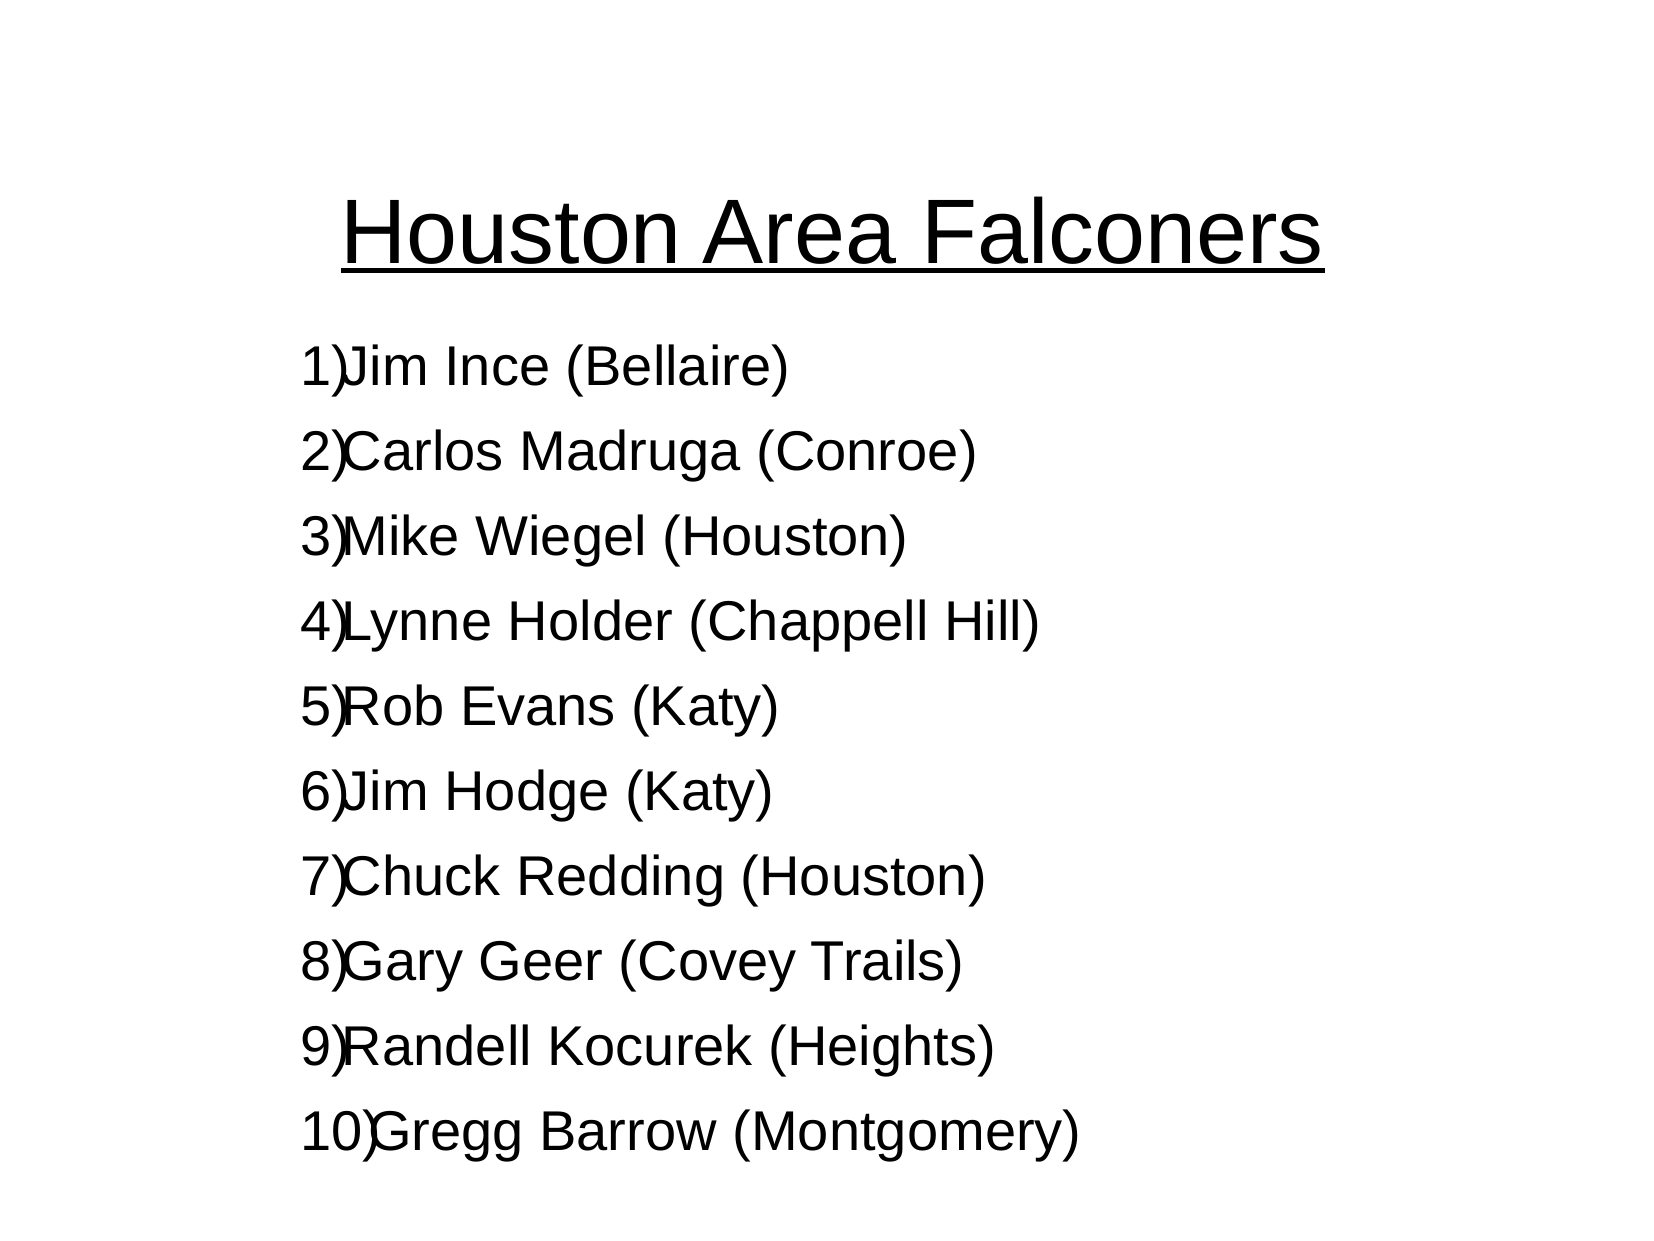

# Houston Area Falconers
Jim Ince (Bellaire)
Carlos Madruga (Conroe)
Mike Wiegel (Houston)
Lynne Holder (Chappell Hill)
Rob Evans (Katy)
Jim Hodge (Katy)
Chuck Redding (Houston)
Gary Geer (Covey Trails)
Randell Kocurek (Heights)
Gregg Barrow (Montgomery)